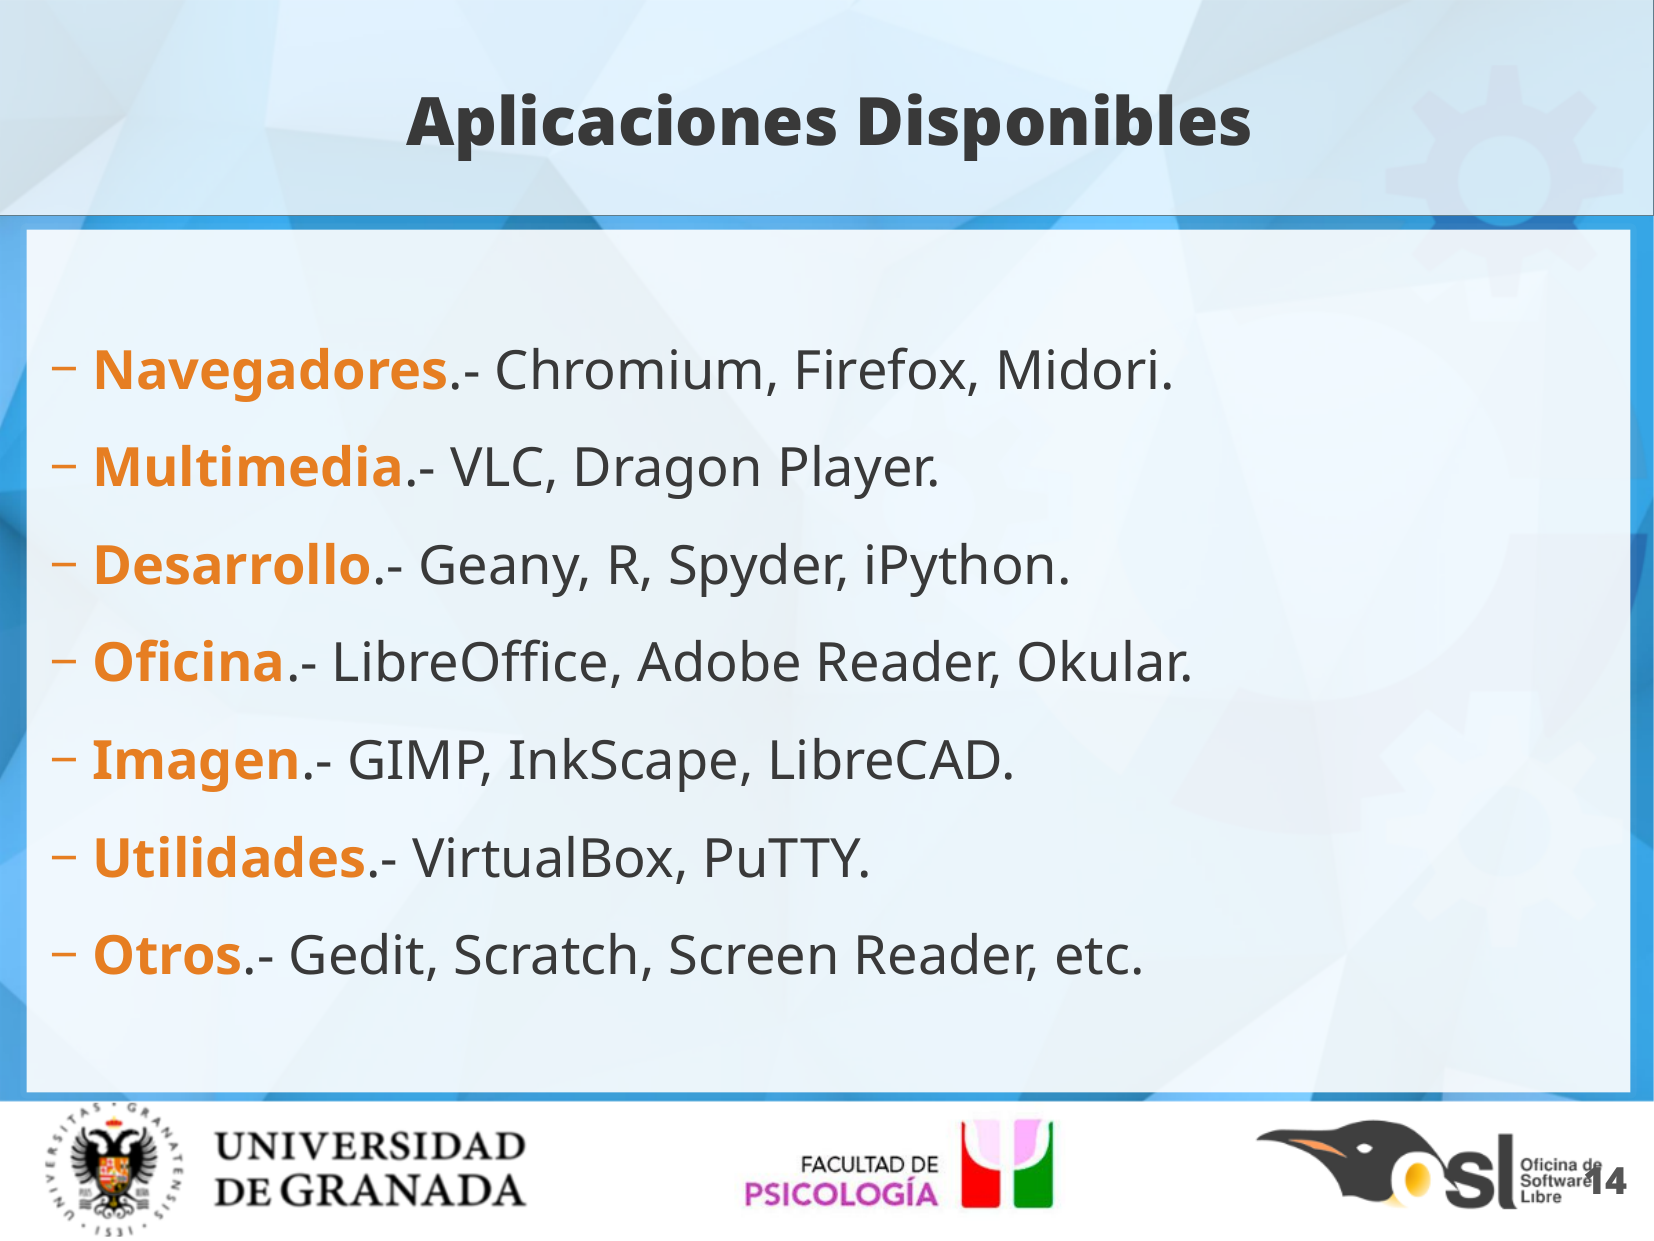

# Aplicaciones Disponibles
 Navegadores.- Chromium, Firefox, Midori.
 Multimedia.- VLC, Dragon Player.
 Desarrollo.- Geany, R, Spyder, iPython.
 Oficina.- LibreOffice, Adobe Reader, Okular.
 Imagen.- GIMP, InkScape, LibreCAD.
 Utilidades.- VirtualBox, PuTTY.
 Otros.- Gedit, Scratch, Screen Reader, etc.
14